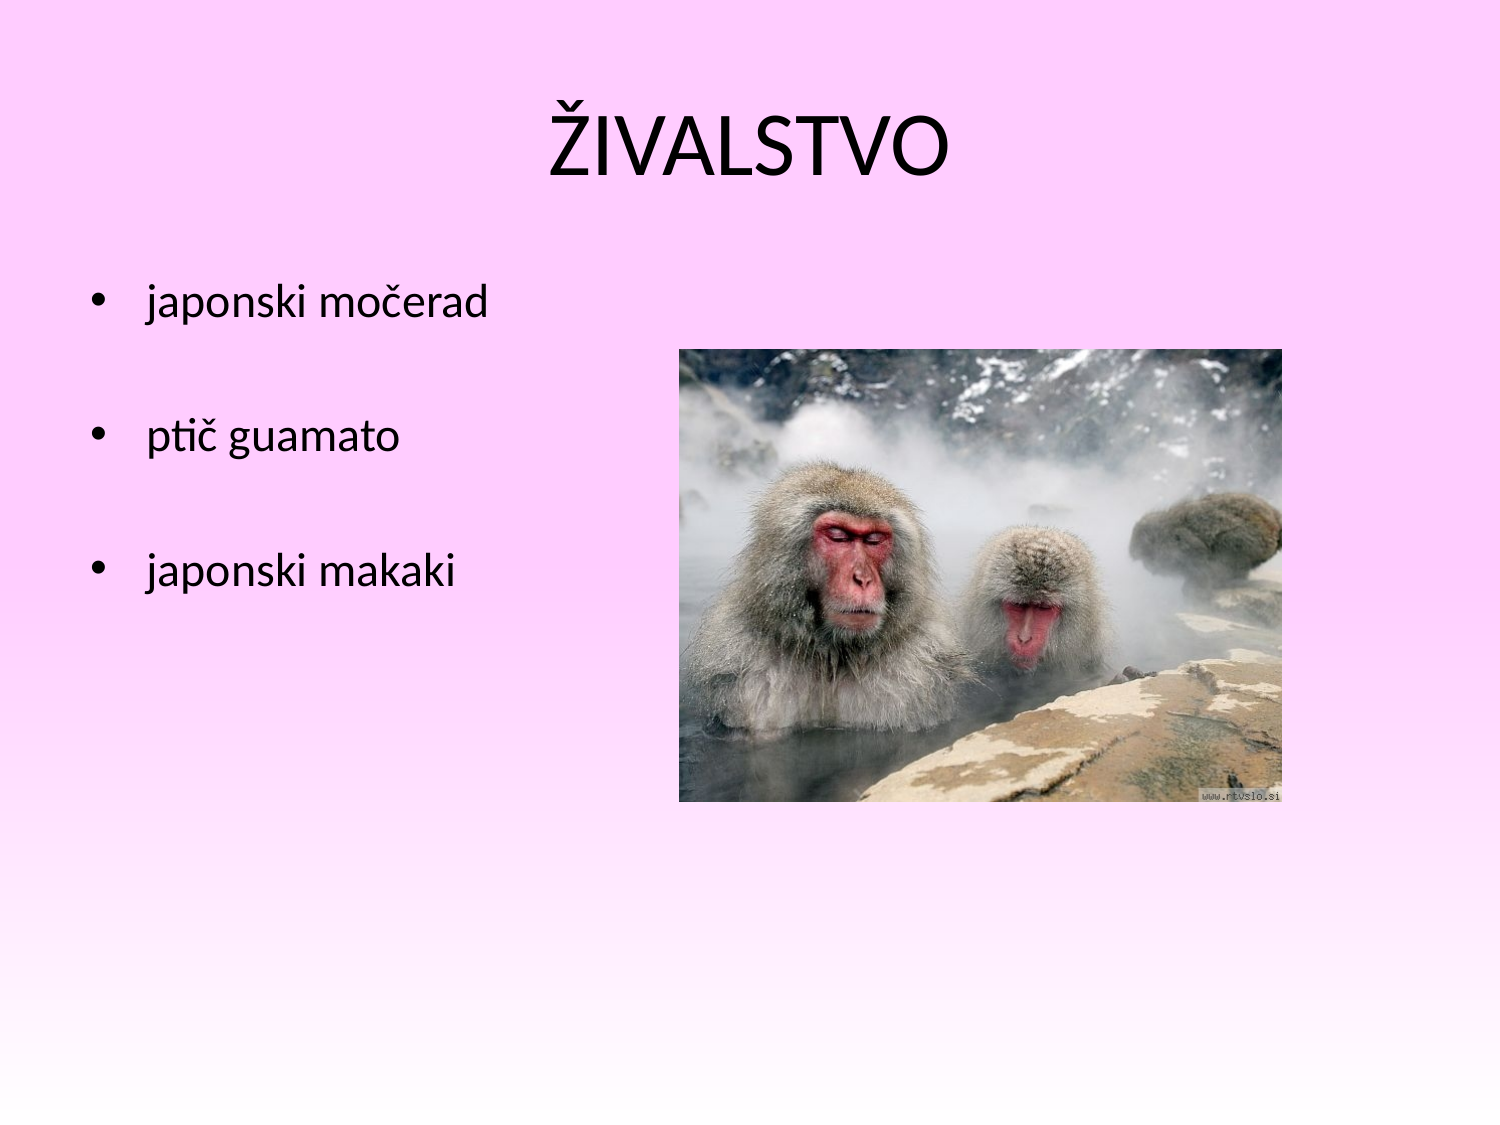

# ŽIVALSTVO
japonski močerad
ptič guamato
japonski makaki